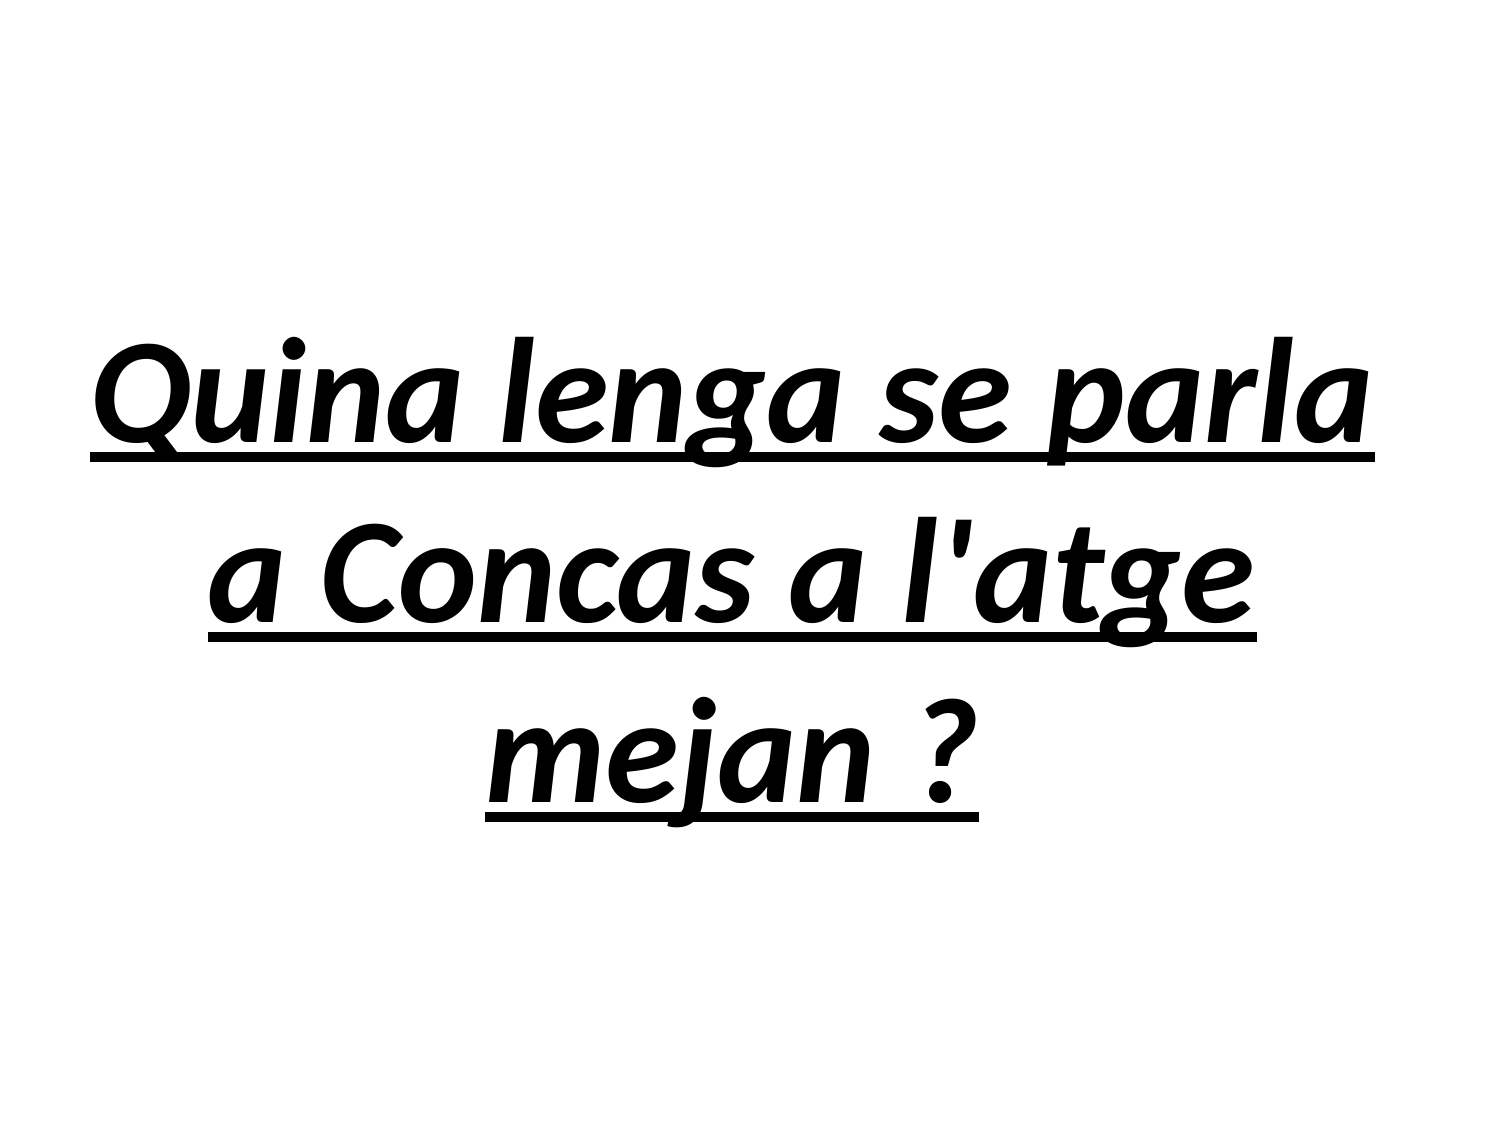

Quina lenga se parla a Concas a l'atge mejan ?